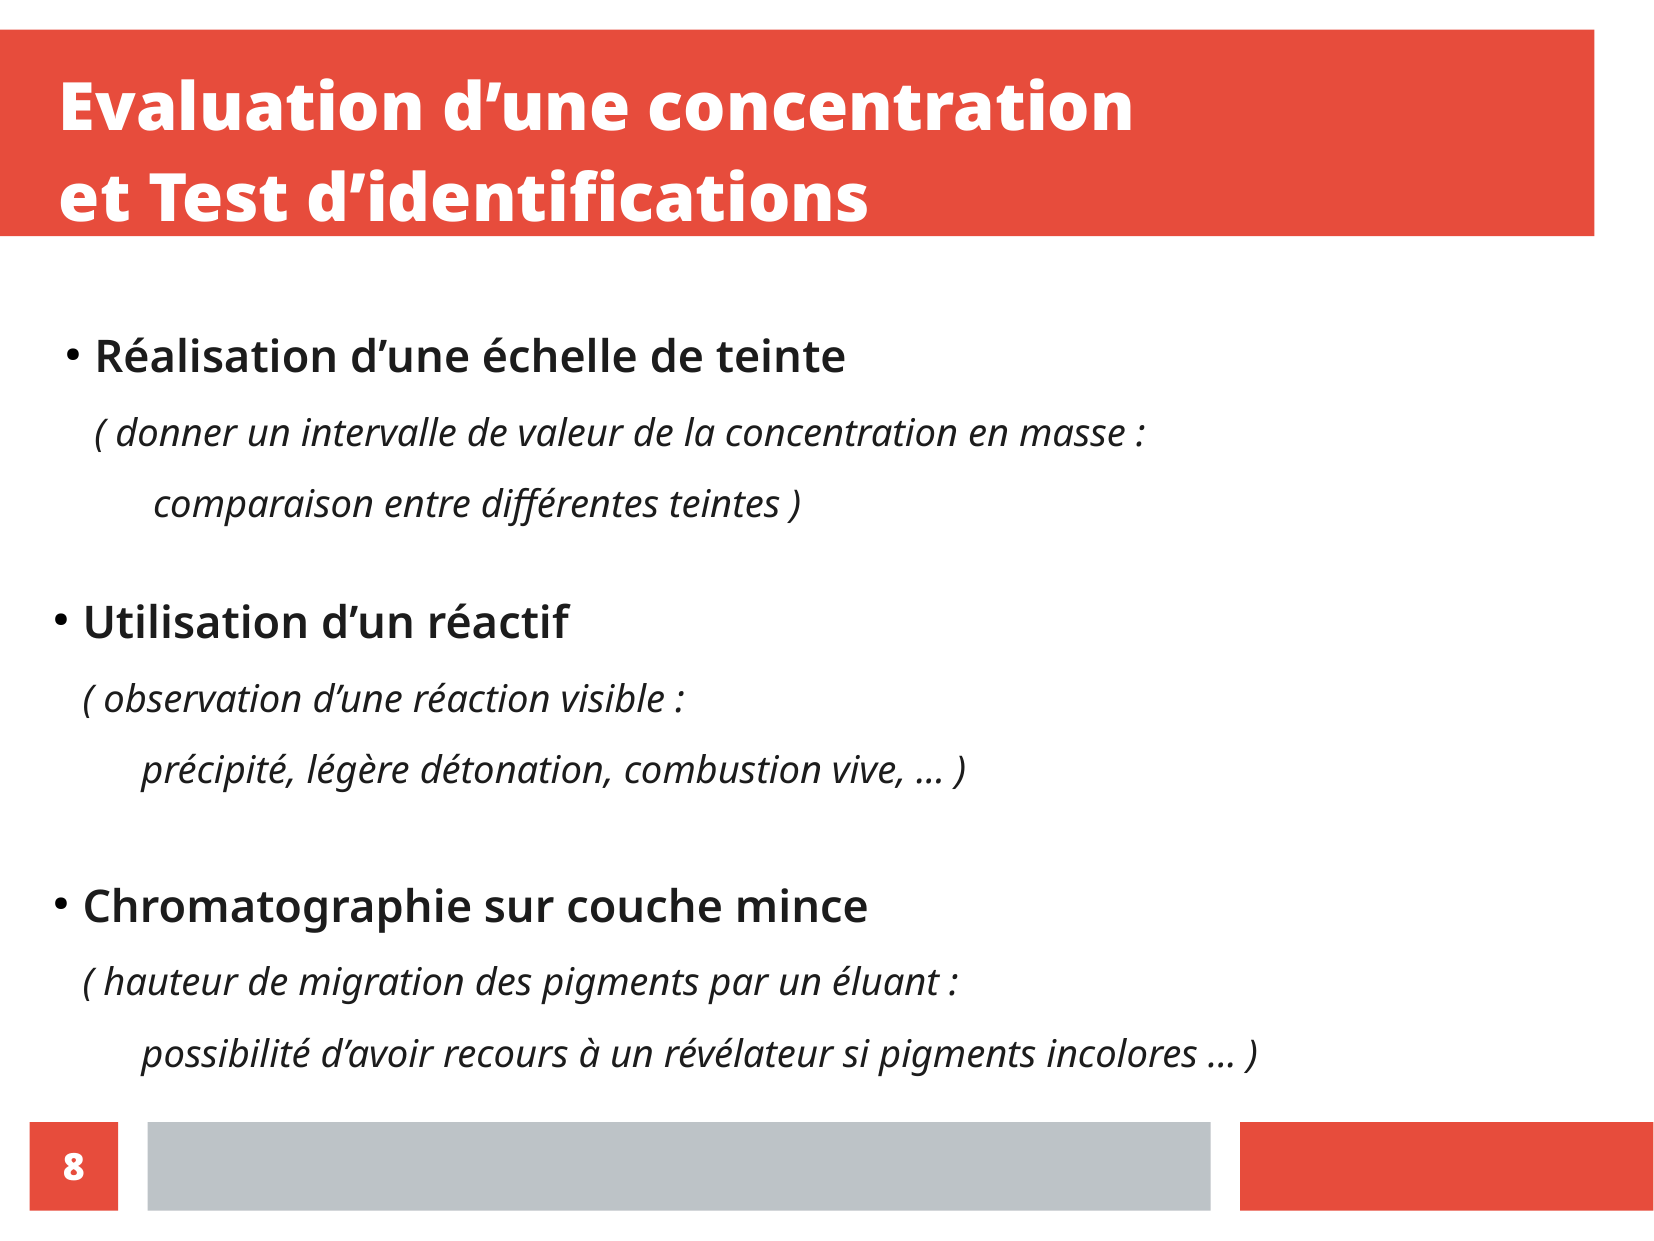

# Evaluation d’une concentration et Test d’identifications
Réalisation d’une échelle de teinte
( donner un intervalle de valeur de la concentration en masse :
comparaison entre différentes teintes )
Utilisation d’un réactif
( observation d’une réaction visible :
précipité, légère détonation, combustion vive, ... )
Chromatographie sur couche mince
( hauteur de migration des pigments par un éluant :
possibilité d’avoir recours à un révélateur si pigments incolores ... )
8